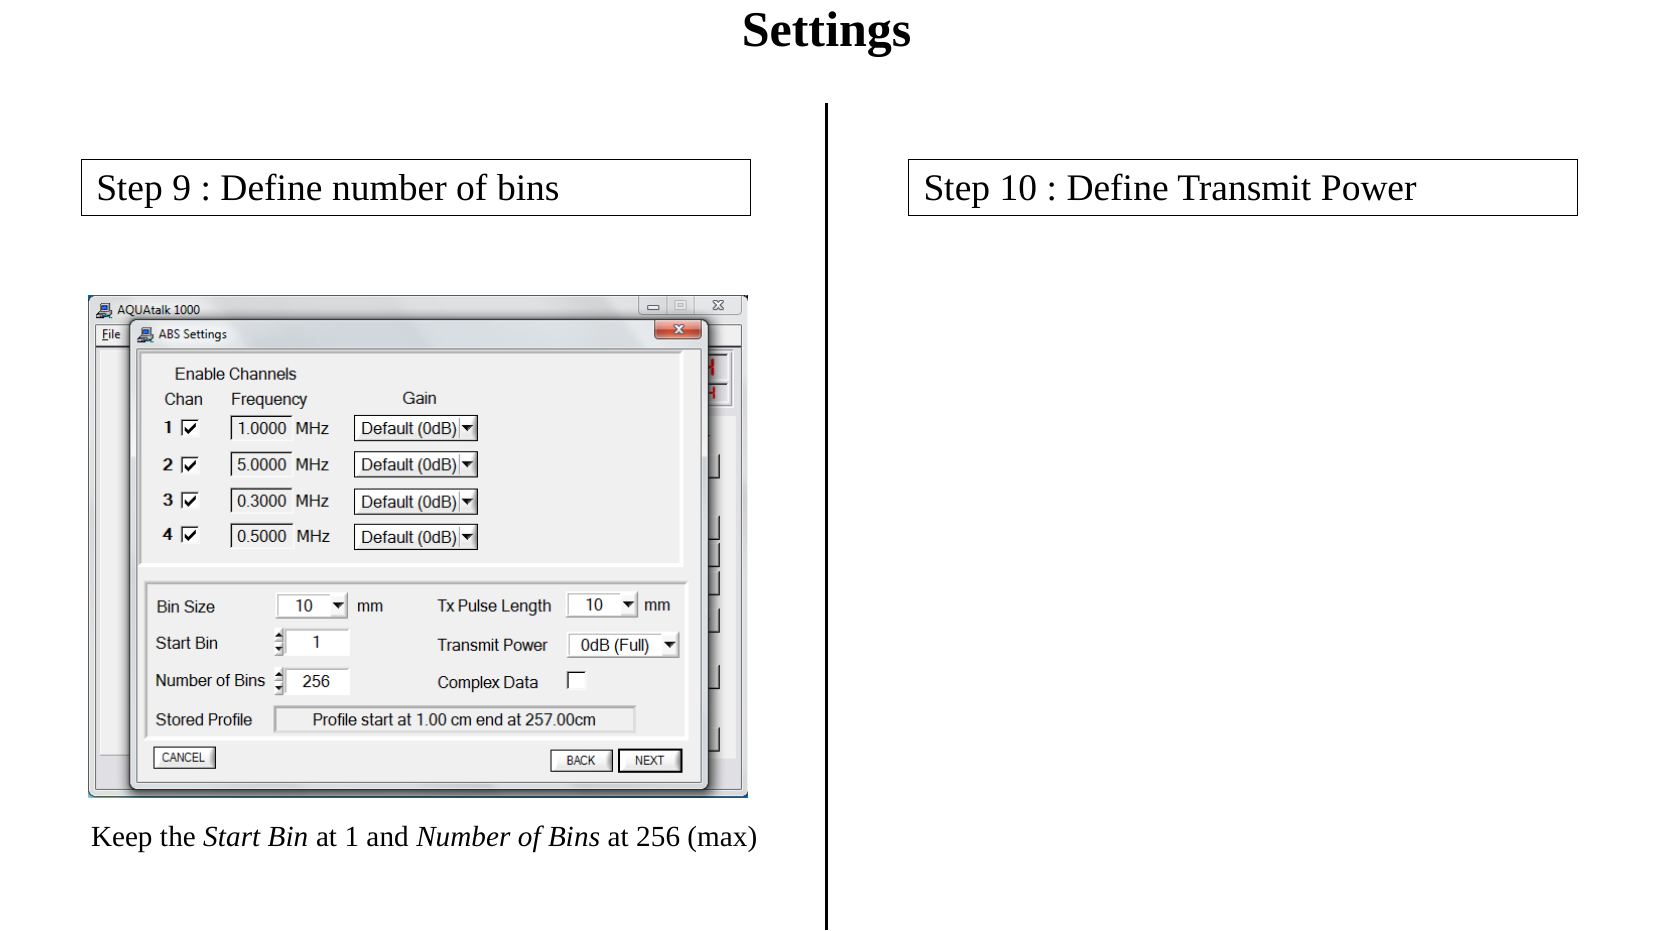

Settings
Step 9 : Define number of bins
Step 10 : Define Transmit Power
Keep the Start Bin at 1 and Number of Bins at 256 (max)